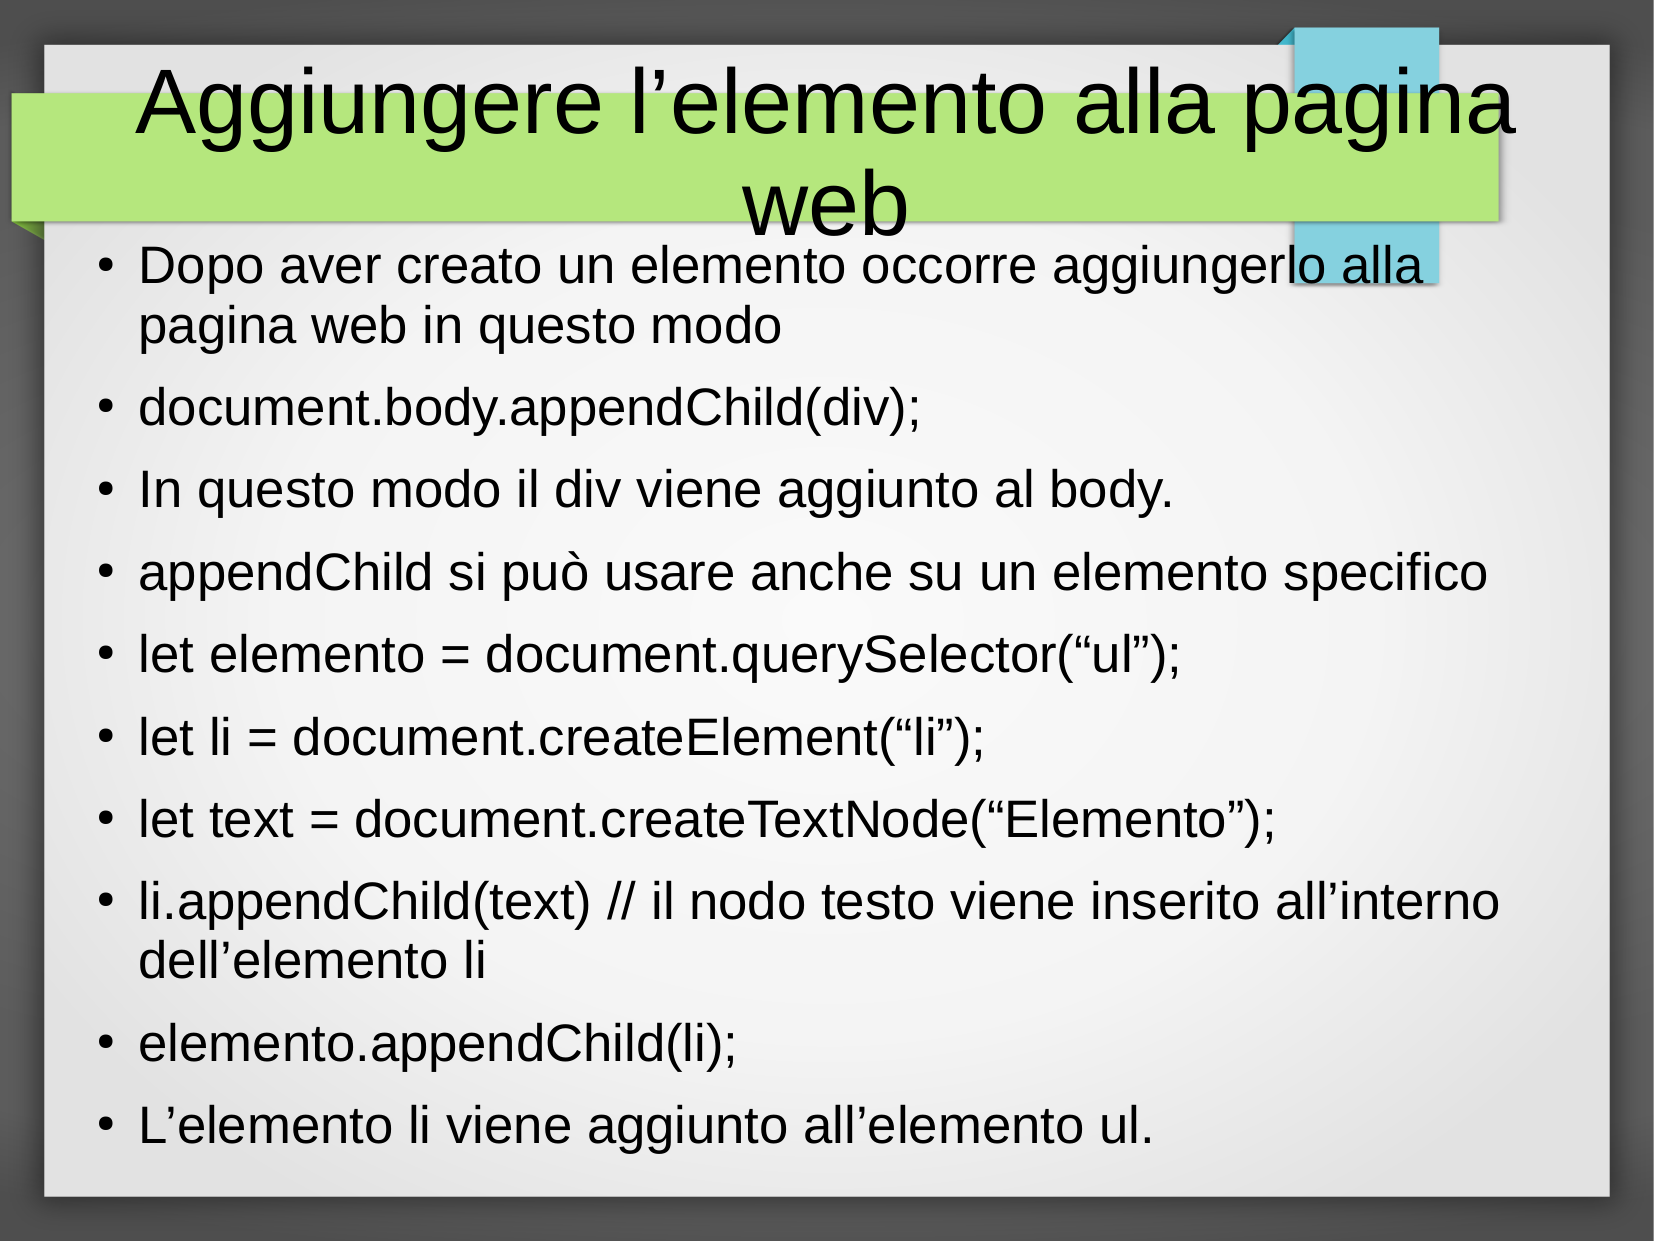

# Aggiungere l’elemento alla pagina web
Dopo aver creato un elemento occorre aggiungerlo alla pagina web in questo modo
document.body.appendChild(div);
In questo modo il div viene aggiunto al body.
appendChild si può usare anche su un elemento specifico
let elemento = document.querySelector(“ul”);
let li = document.createElement(“li”);
let text = document.createTextNode(“Elemento”);
li.appendChild(text) // il nodo testo viene inserito all’interno dell’elemento li
elemento.appendChild(li);
L’elemento li viene aggiunto all’elemento ul.